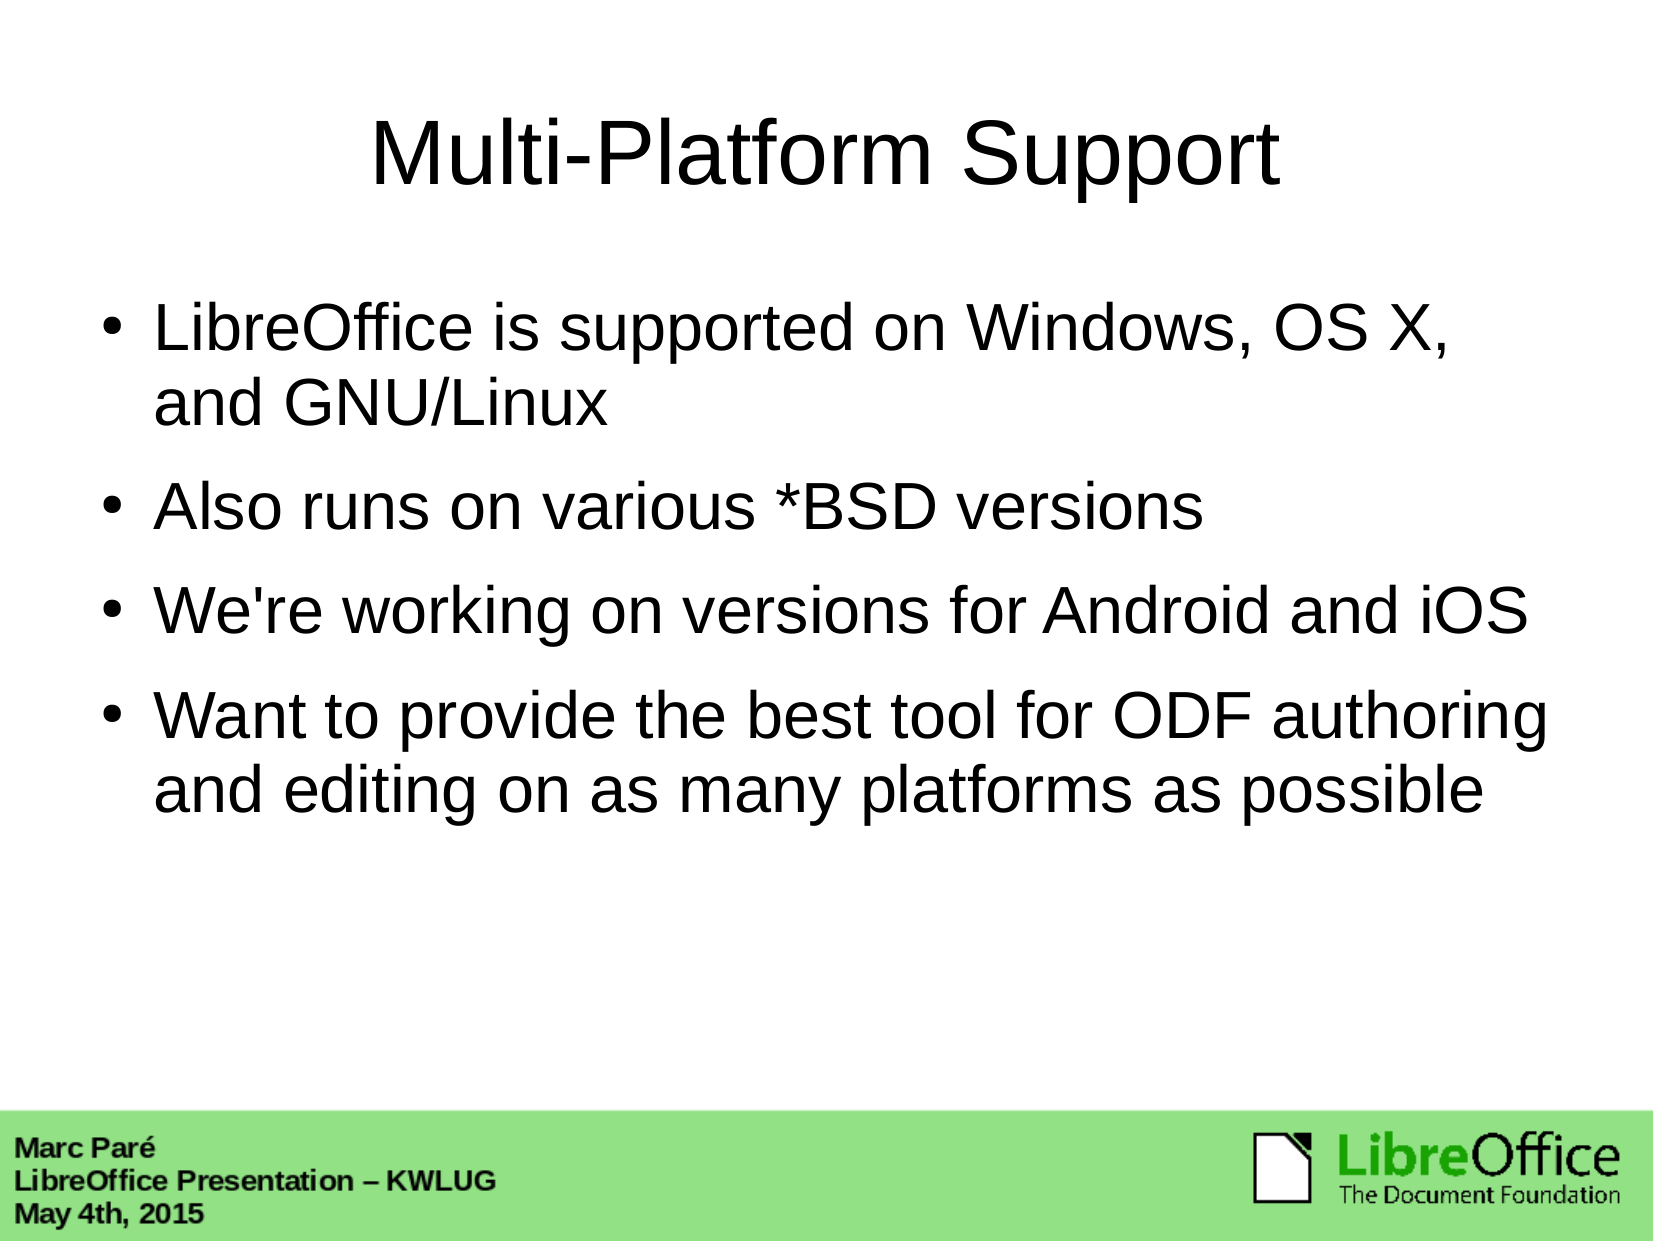

# Multi-Platform Support
LibreOffice is supported on Windows, OS X, and GNU/Linux
Also runs on various *BSD versions
We're working on versions for Android and iOS
Want to provide the best tool for ODF authoring and editing on as many platforms as possible